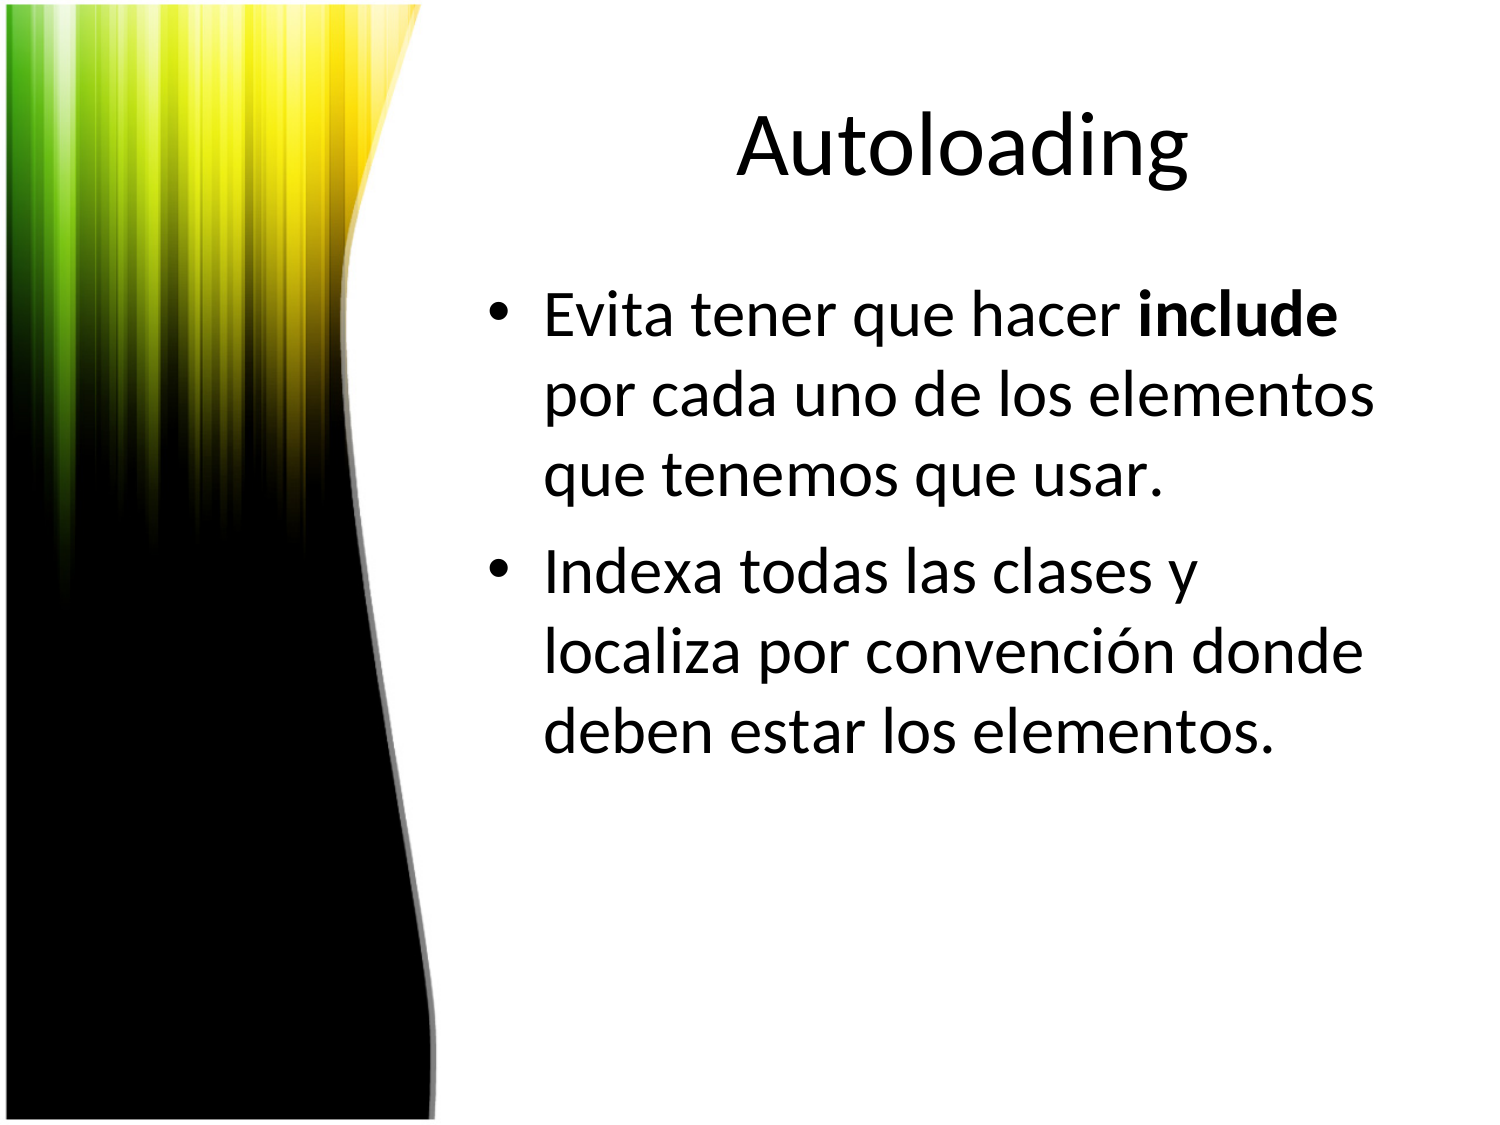

# Autoloading
Evita tener que hacer include por cada uno de los elementos que tenemos que usar.
Indexa todas las clases y localiza por convención donde deben estar los elementos.